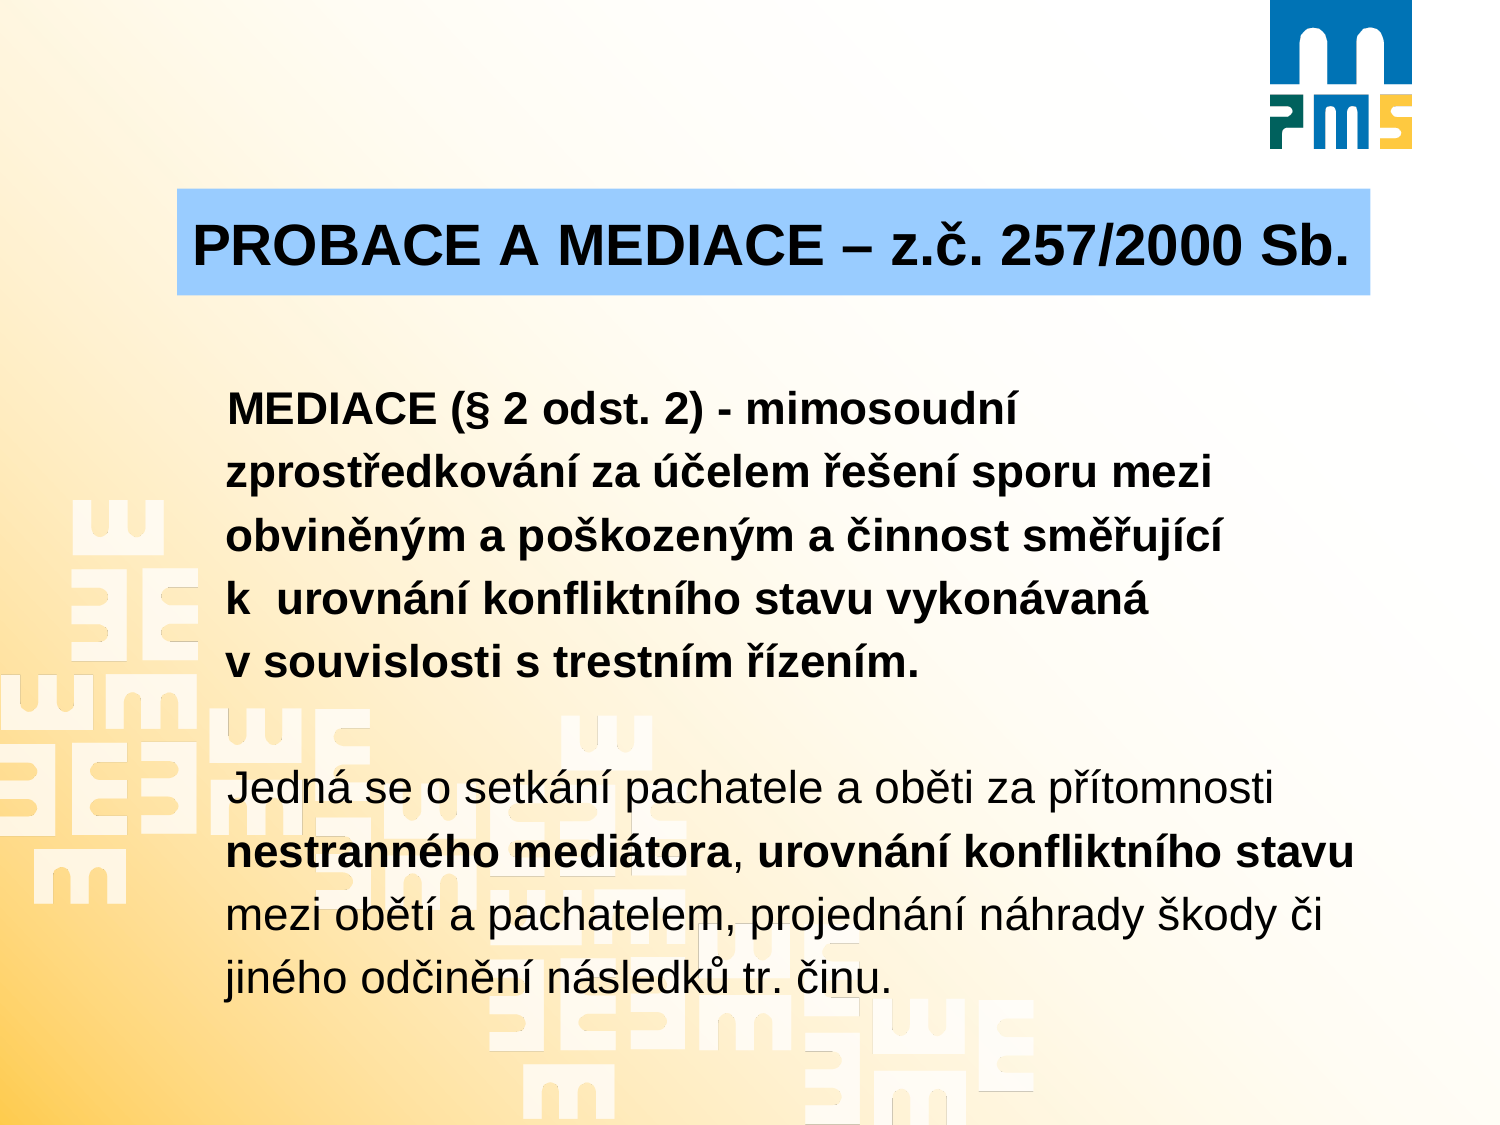

# PROBACE A MEDIACE – z.č. 257/2000 Sb.
MEDIACE (§ 2 odst. 2) - mimosoudní zprostředkování za účelem řešení sporu mezi obviněným a poškozeným a činnost směřující k  urovnání konfliktního stavu vykonávaná v souvislosti s trestním řízením.
Jedná se o setkání pachatele a oběti za přítomnosti nestranného mediátora, urovnání konfliktního stavu mezi obětí a pachatelem, projednání náhrady škody či jiného odčinění následků tr. činu.